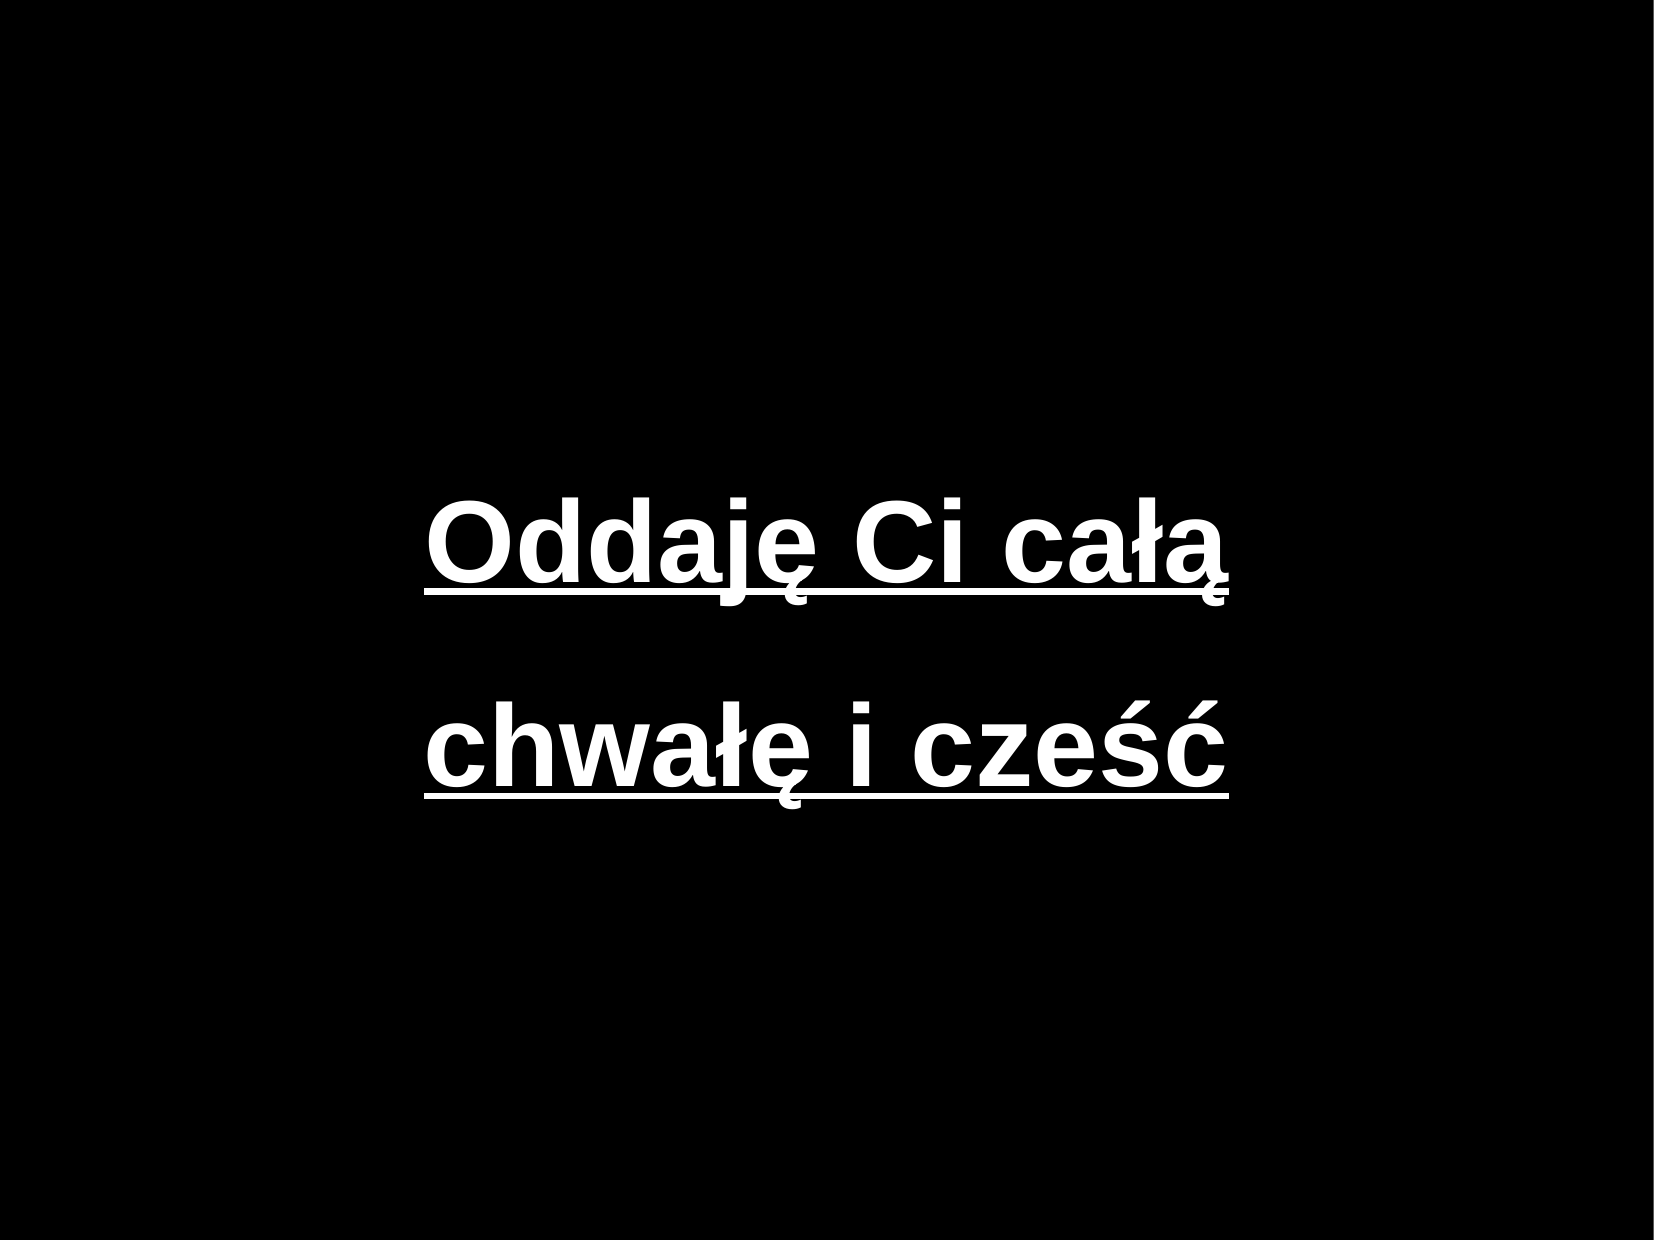

# Oddaję Ci całą
chwałę i cześć